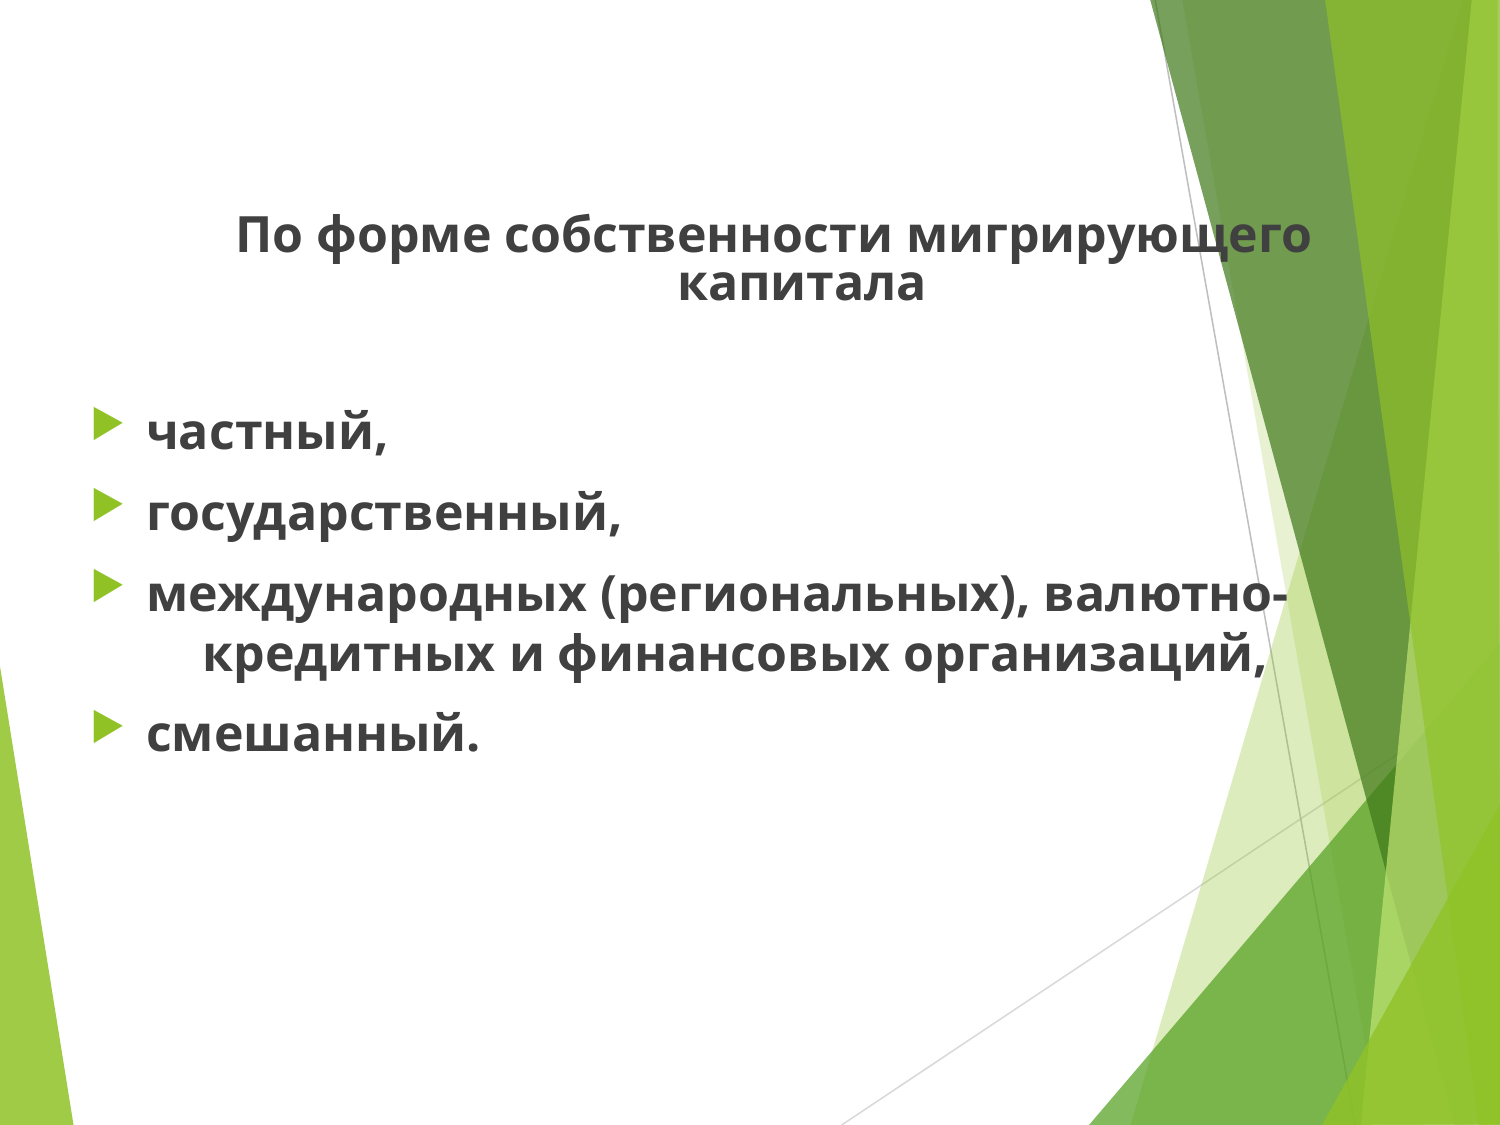

# По форме собственности мигрирующего капитала
частный,
государственный,
международных (региональных), валютно-кредитных и финансовых организаций,
смешанный.